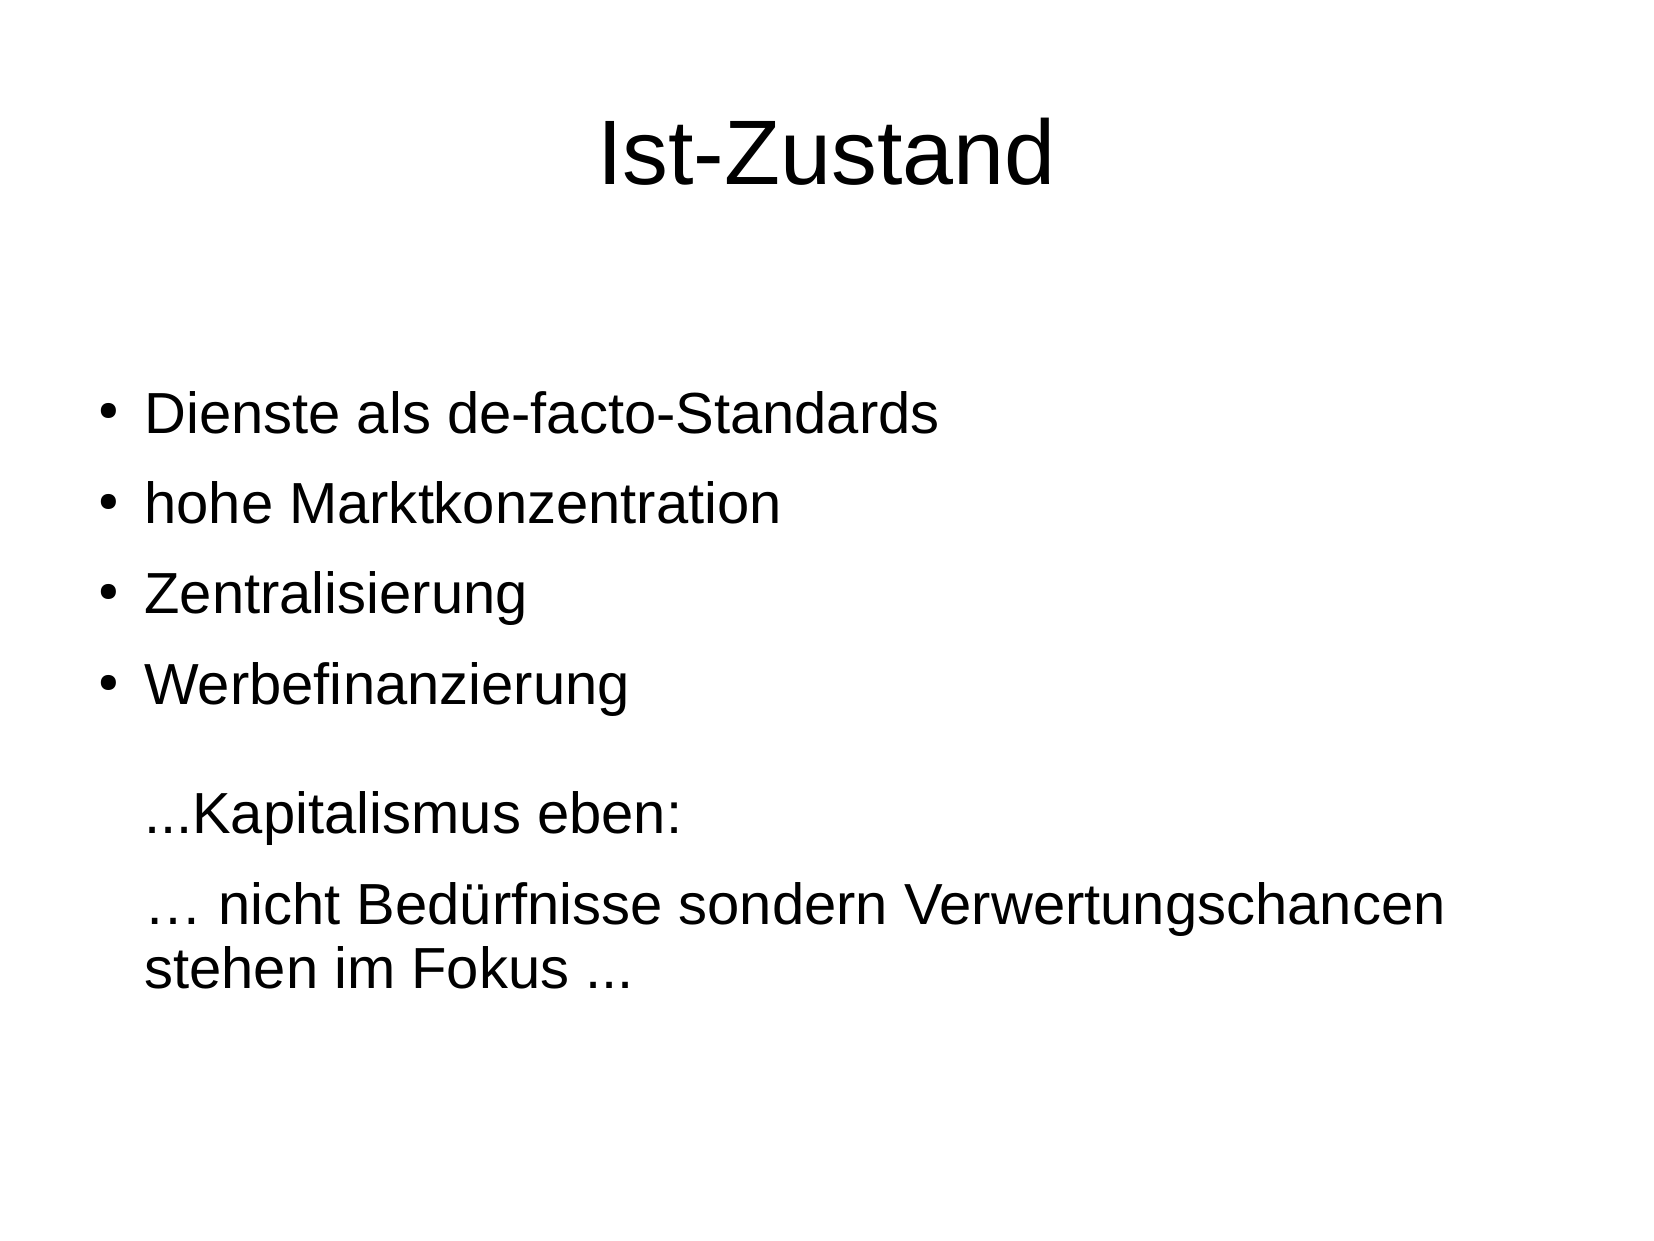

# Ist-Zustand
Dienste als de-facto-Standards
hohe Marktkonzentration
Zentralisierung
Werbefinanzierung
...Kapitalismus eben:
… nicht Bedürfnisse sondern Verwertungschancen stehen im Fokus ...